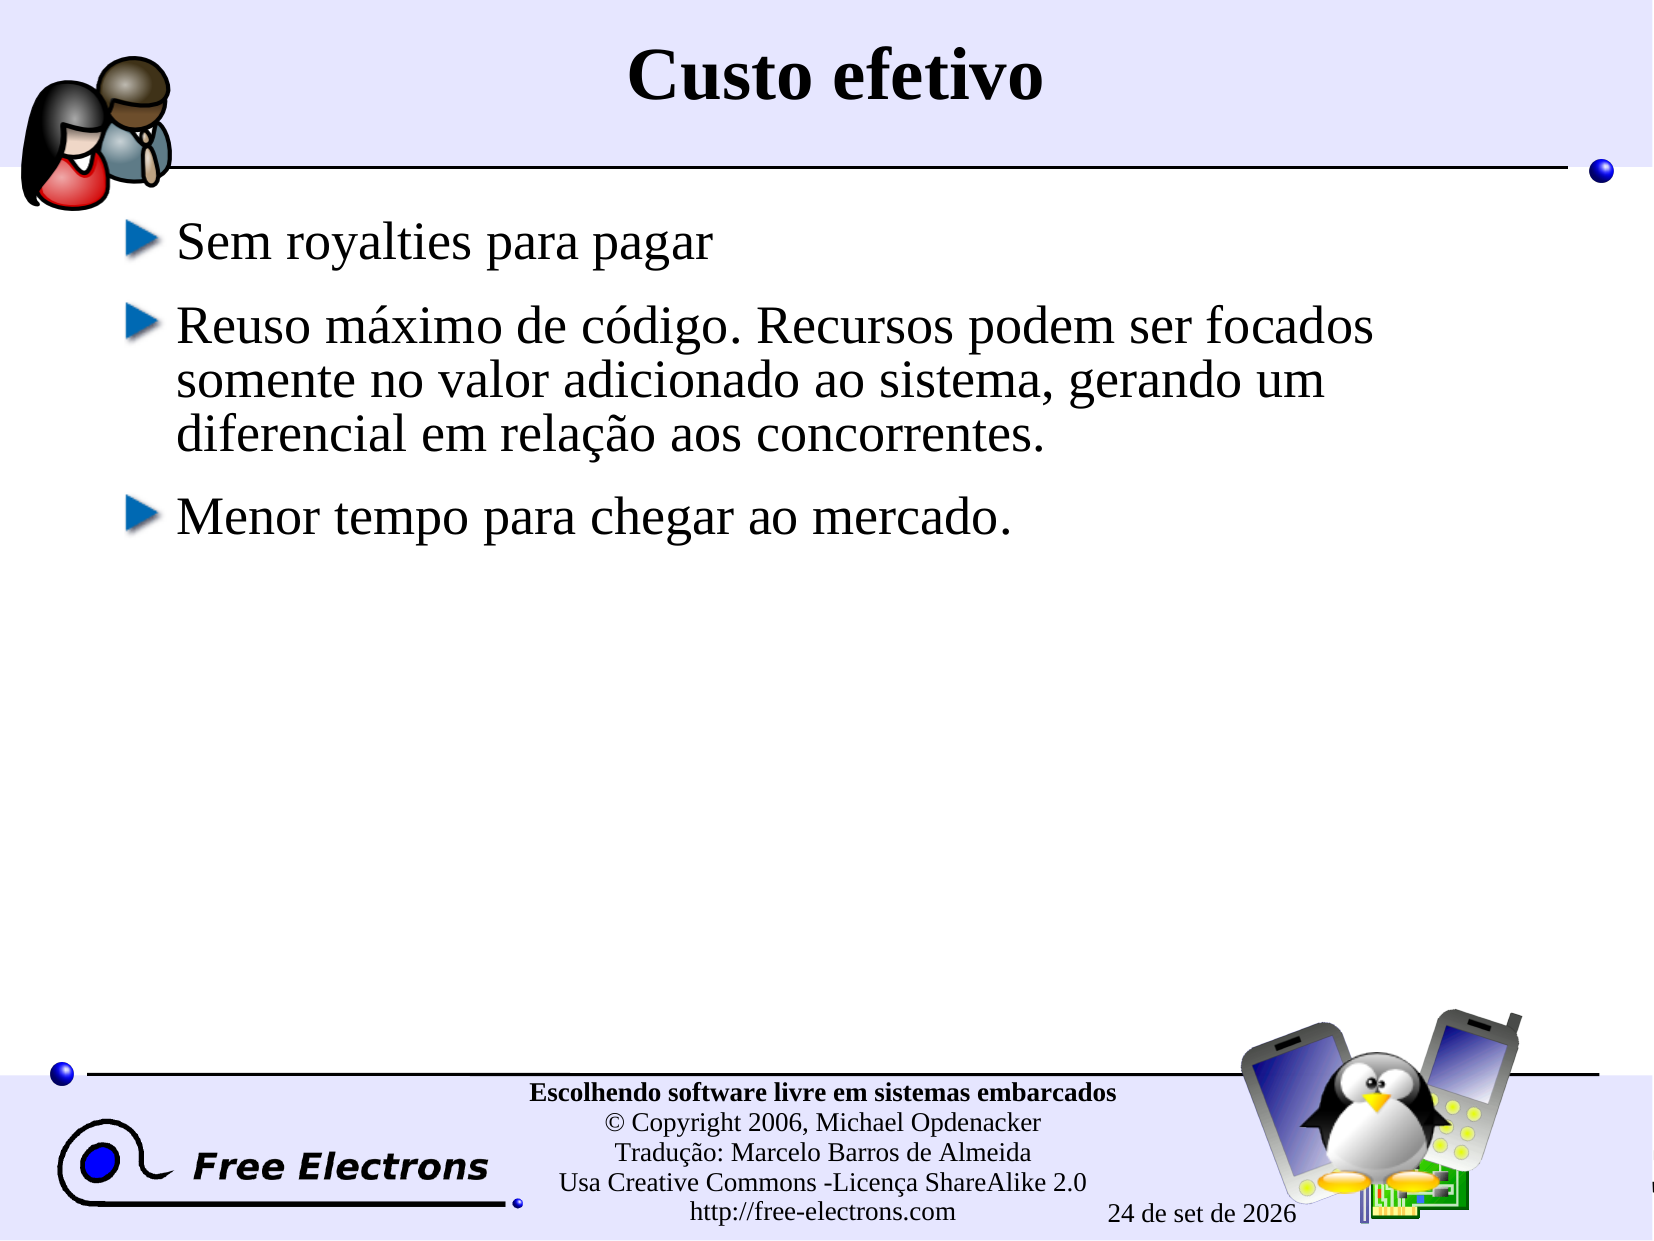

# Custo efetivo
Sem royalties para pagar
Reuso máximo de código. Recursos podem ser focados somente no valor adicionado ao sistema, gerando um diferencial em relação aos concorrentes.
Menor tempo para chegar ao mercado.